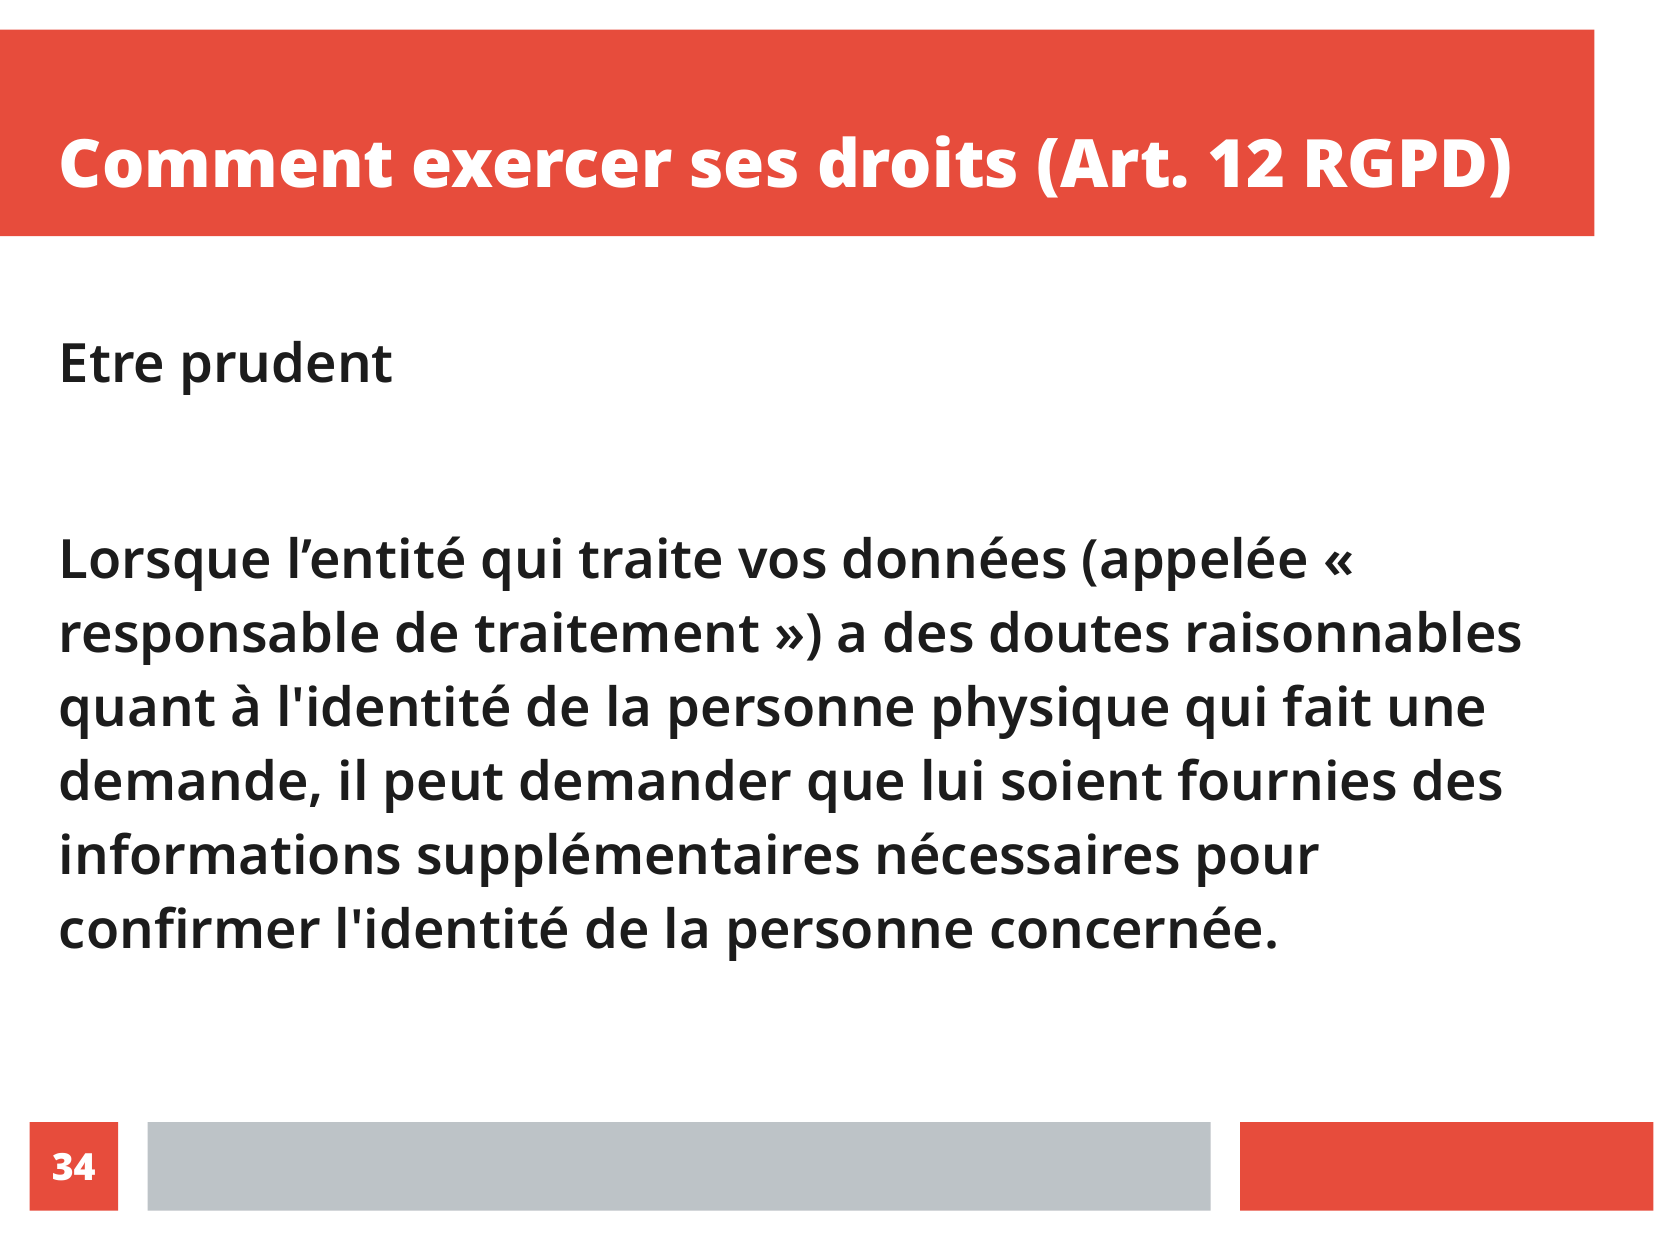

# Comment exercer ses droits (Art. 12 RGPD)
Etre prudent
Lorsque l’entité qui traite vos données (appelée « responsable de traitement ») a des doutes raisonnables quant à l'identité de la personne physique qui fait une demande, il peut demander que lui soient fournies des informations supplémentaires nécessaires pour confirmer l'identité de la personne concernée.
34